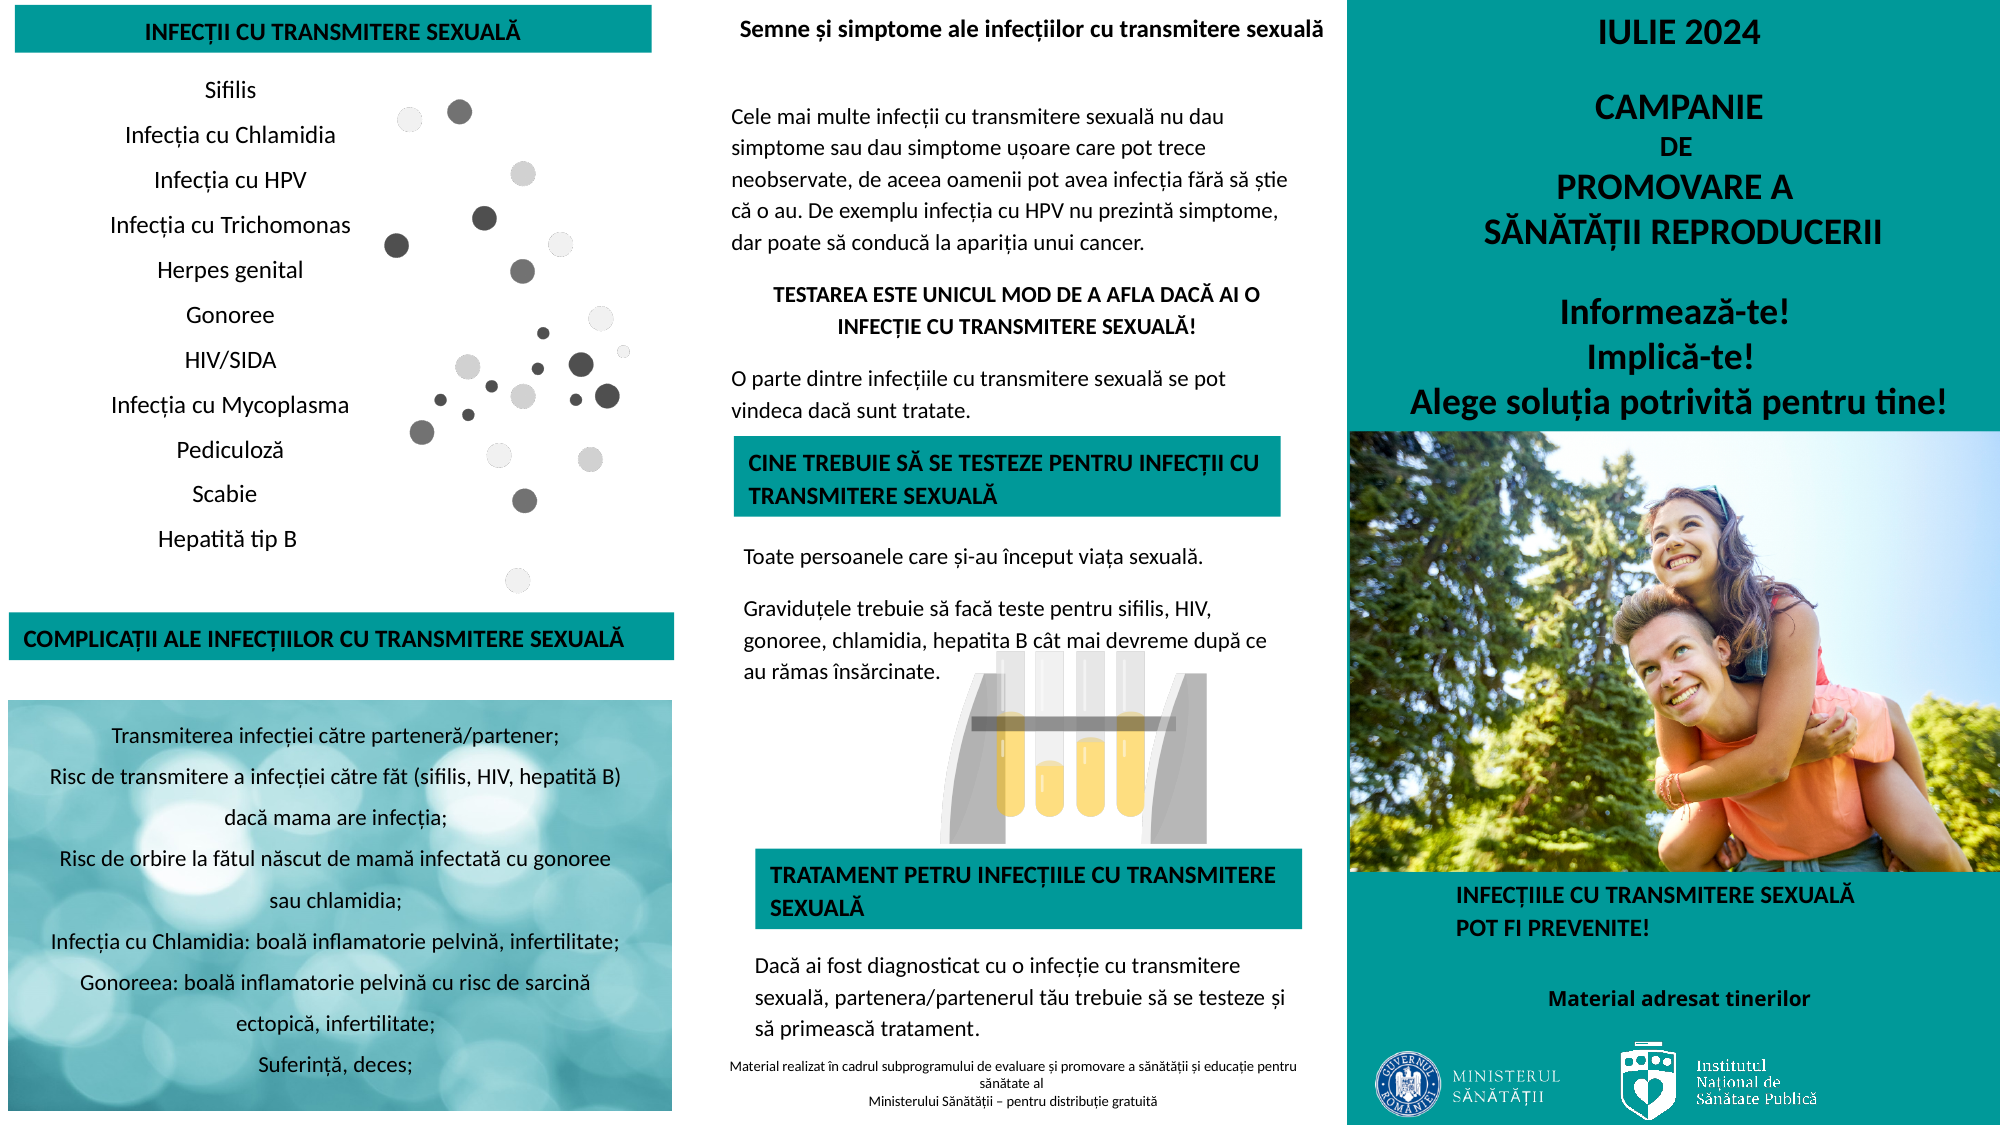

IULIE 2024
CAMPANIE
DE
PROMOVARE A
 SĂNĂTĂȚII REPRODUCERII
Informează-te!
Implică-te!
Alege soluția potrivită pentru tine!
Material adresat tinerilor
Semne și simptome ale infecțiilor cu transmitere sexuală
INFECȚII CU TRANSMITERE SEXUALĂ
Sifilis
Infecția cu Chlamidia
Infecția cu HPV
Infecția cu Trichomonas
Herpes genital
Gonoree
HIV/SIDA
Infecția cu Mycoplasma
Pediculoză
Scabie
Hepatită tip B
Cele mai multe infecții cu transmitere sexuală nu dau simptome sau dau simptome ușoare care pot trece neobservate, de aceea oamenii pot avea infecția fără să știe că o au. De exemplu infecția cu HPV nu prezintă simptome, dar poate să conducă la apariția unui cancer.
TESTAREA ESTE UNICUL MOD DE A AFLA DACĂ AI O INFECȚIE CU TRANSMITERE SEXUALĂ!
O parte dintre infecțiile cu transmitere sexuală se pot vindeca dacă sunt tratate.
CINE TREBUIE SĂ SE TESTEZE PENTRU INFECȚII CU TRANSMITERE SEXUALĂ
Toate persoanele care și-au început viața sexuală.
Graviduțele trebuie să facă teste pentru sifilis, HIV, gonoree, chlamidia, hepatita B cât mai devreme după ce au rămas însărcinate.
COMPLICAȚII ALE INFECȚIILOR CU TRANSMITERE SEXUALĂ
Transmiterea infecției către parteneră/partener;
Risc de transmitere a infecției către făt (sifilis, HIV, hepatită B) dacă mama are infecția;
Risc de orbire la fătul născut de mamă infectată cu gonoree sau chlamidia;
Infecția cu Chlamidia: boală inflamatorie pelvină, infertilitate;
Gonoreea: boală inflamatorie pelvină cu risc de sarcină ectopică, infertilitate;
Suferință, deces;
TRATAMENT PETRU INFECȚIILE CU TRANSMITERE SEXUALĂ
INFECȚIILE CU TRANSMITERE SEXUALĂ POT FI PREVENITE!
Dacă ai fost diagnosticat cu o infecție cu transmitere sexuală, partenera/partenerul tău trebuie să se testeze și să primească tratament.
Material realizat în cadrul subprogramului de evaluare şi promovare a sănătăţii şi educaţie pentru sănătate al
Ministerului Sănătăţii – pentru distribuţie gratuită